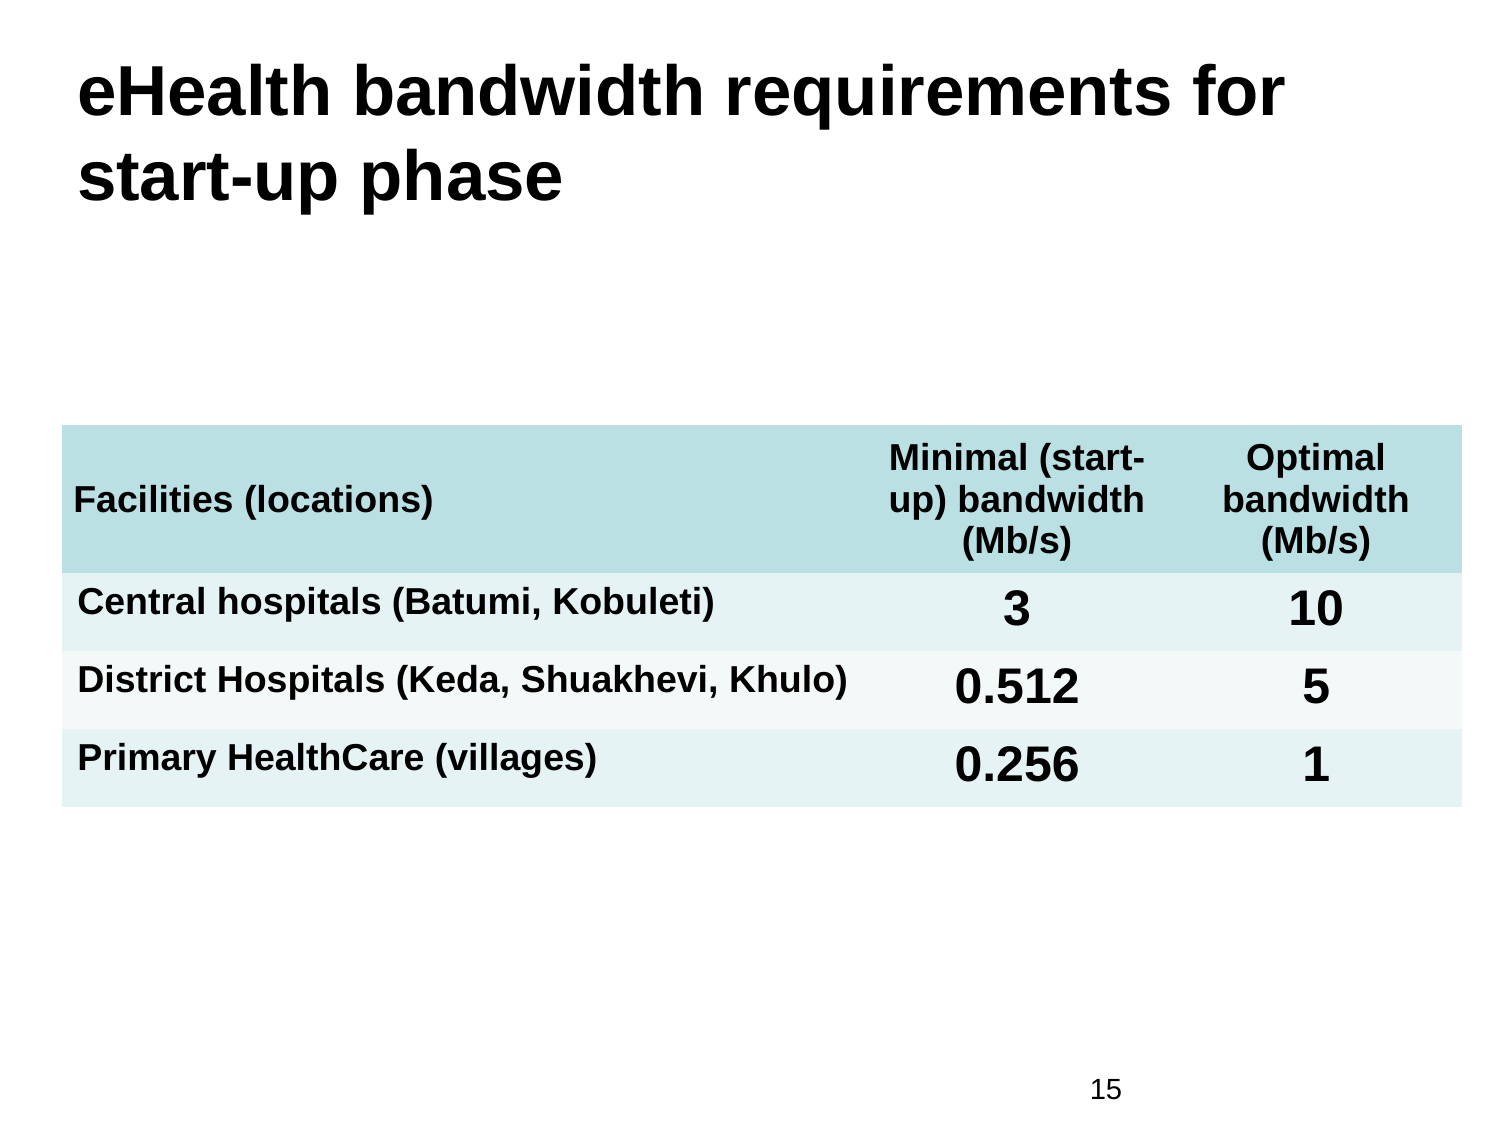

# eHealth bandwidth requirements for start-up phase
| Facilities (locations) | Minimal (start-up) bandwidth (Mb/s) | Optimal bandwidth (Mb/s) |
| --- | --- | --- |
| Central hospitals (Batumi, Kobuleti) | 3 | 10 |
| District Hospitals (Keda, Shuakhevi, Khulo) | 0.512 | 5 |
| Primary HealthCare (villages) | 0.256 | 1 |